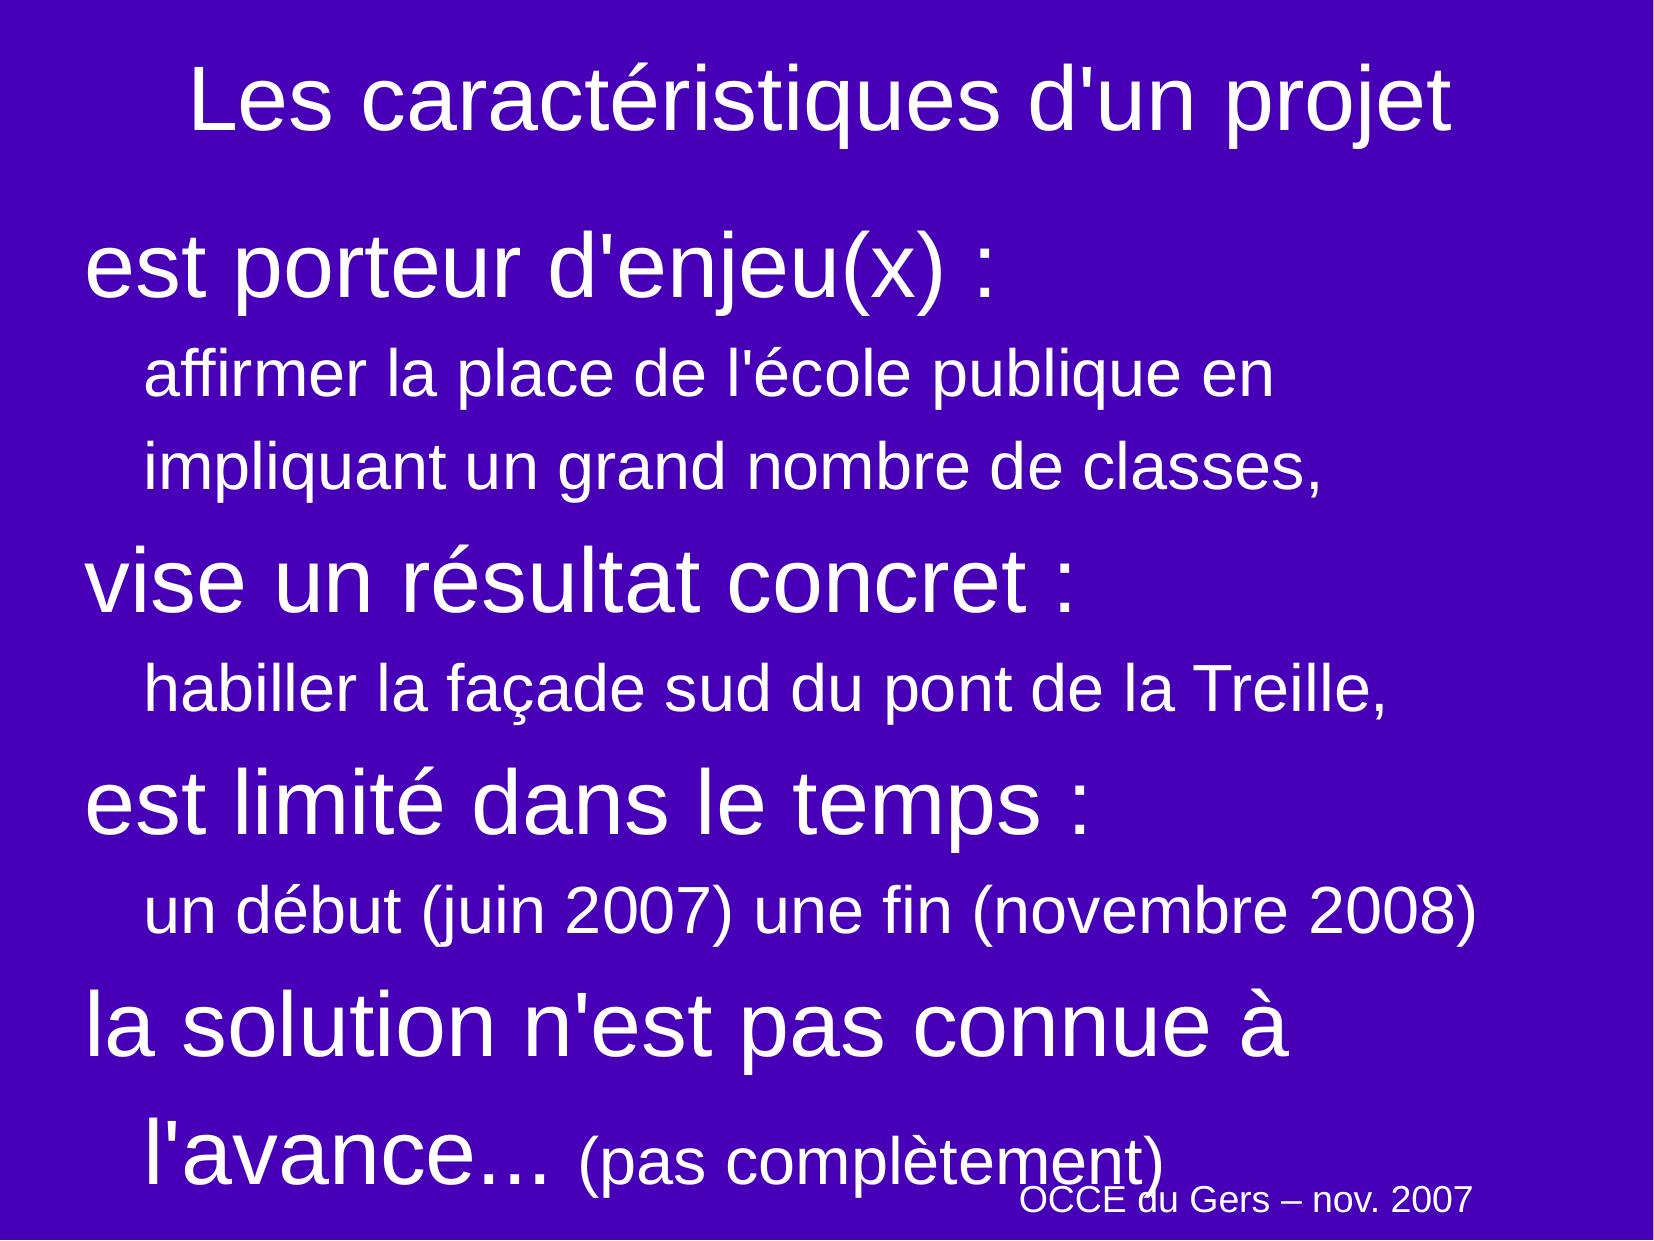

# Les caractéristiques d'un projet
est porteur d'enjeu(x) :
affirmer la place de l'école publique en impliquant un grand nombre de classes,
vise un résultat concret :
habiller la façade sud du pont de la Treille,
est limité dans le temps :
un début (juin 2007) une fin (novembre 2008)
la solution n'est pas connue à l'avance... (pas complètement)
OCCE du Gers – nov. 2007